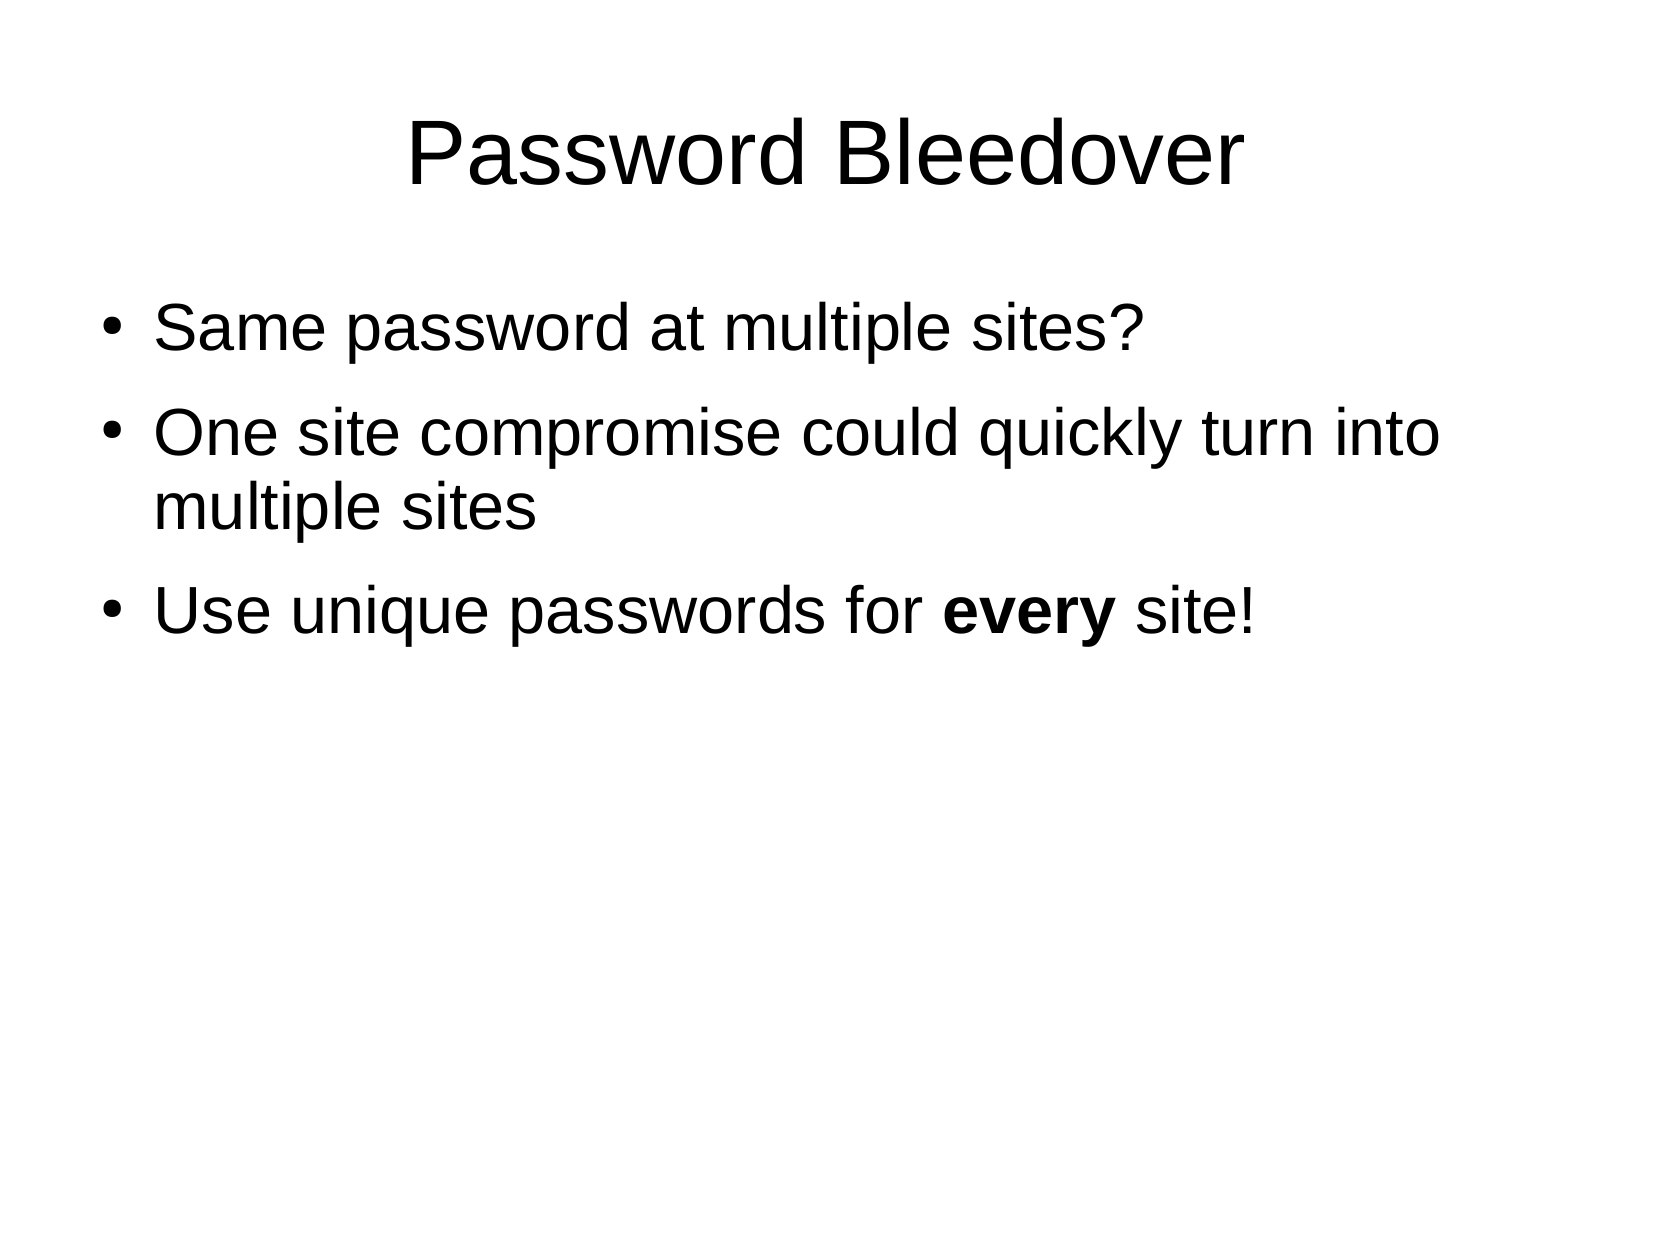

# Password Bleedover
Same password at multiple sites?
One site compromise could quickly turn into multiple sites
Use unique passwords for every site!